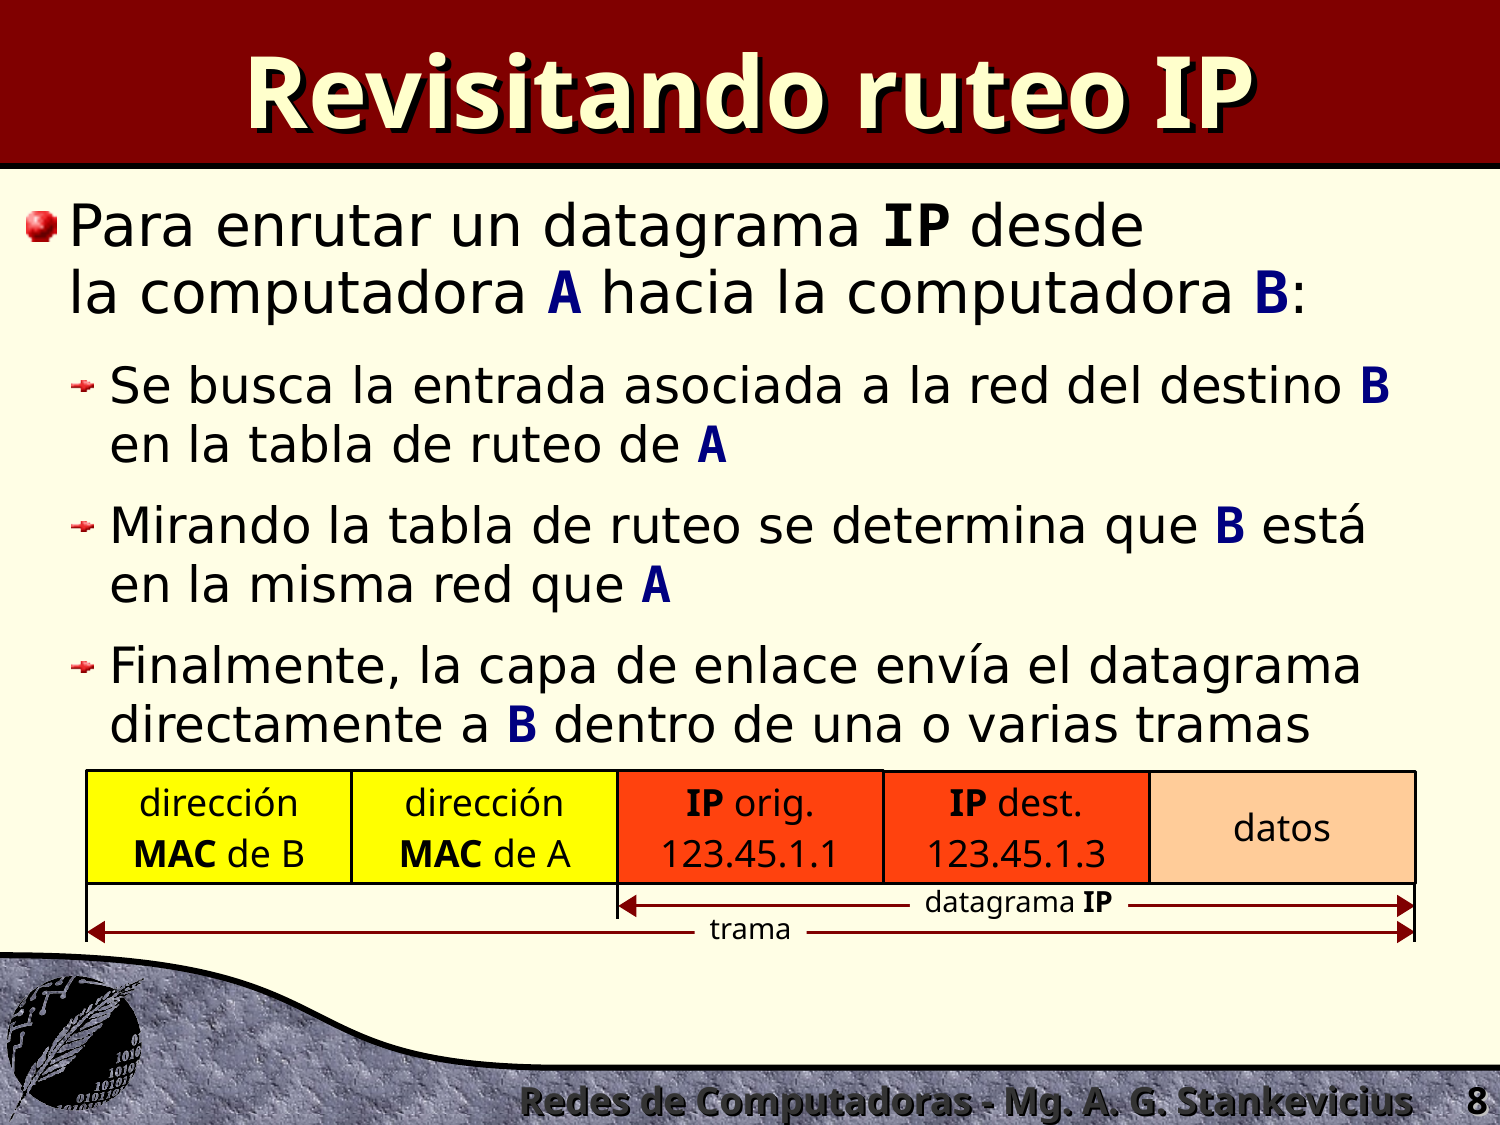

# Revisitando ruteo IP
Para enrutar un datagrama IP desde
la computadora A hacia la computadora B:
Se busca la entrada asociada a la red del destino B
en la tabla de ruteo de A
Mirando la tabla de ruteo se determina que B está
en la misma red que A
Finalmente, la capa de enlace envía el datagrama directamente a B dentro de una o varias tramas
dirección
MAC de A
dirección
MAC de B
IP orig.
123.45.1.1
IP dest.
123.45.1.3
datos
datagrama IP
trama
8